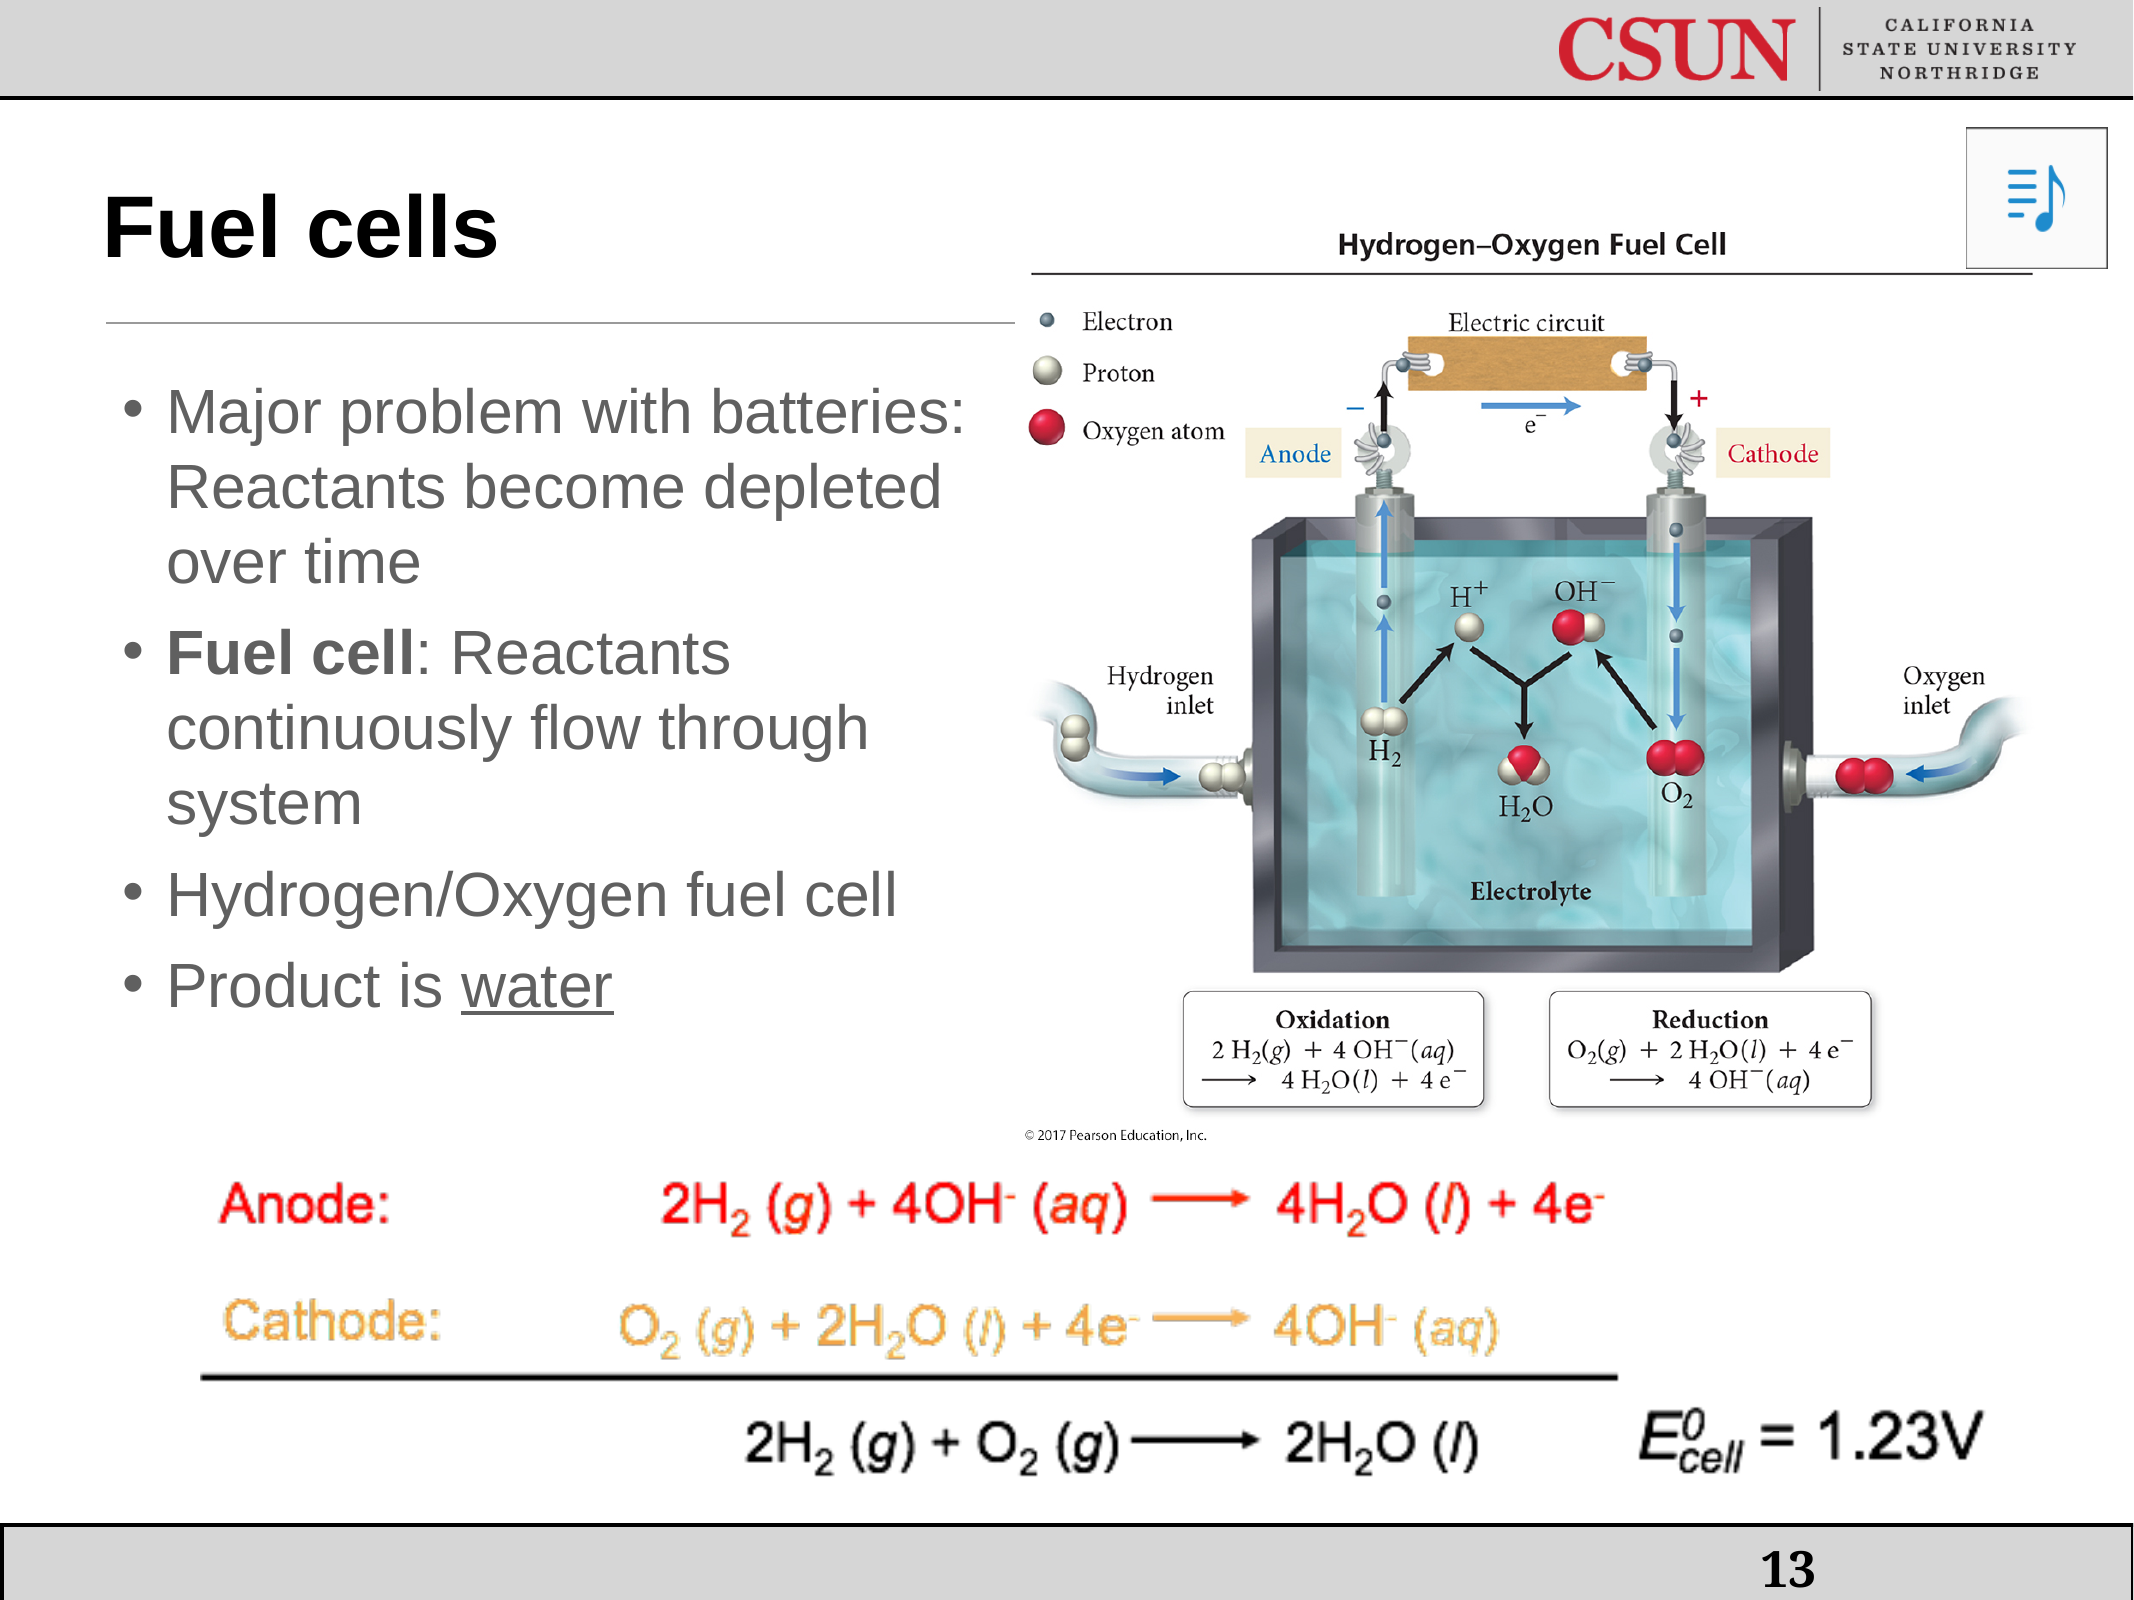

# Fuel cells
Major problem with batteries: Reactants become depleted over time
Fuel cell: Reactants continuously flow through system
Hydrogen/Oxygen fuel cell
Product is water
13